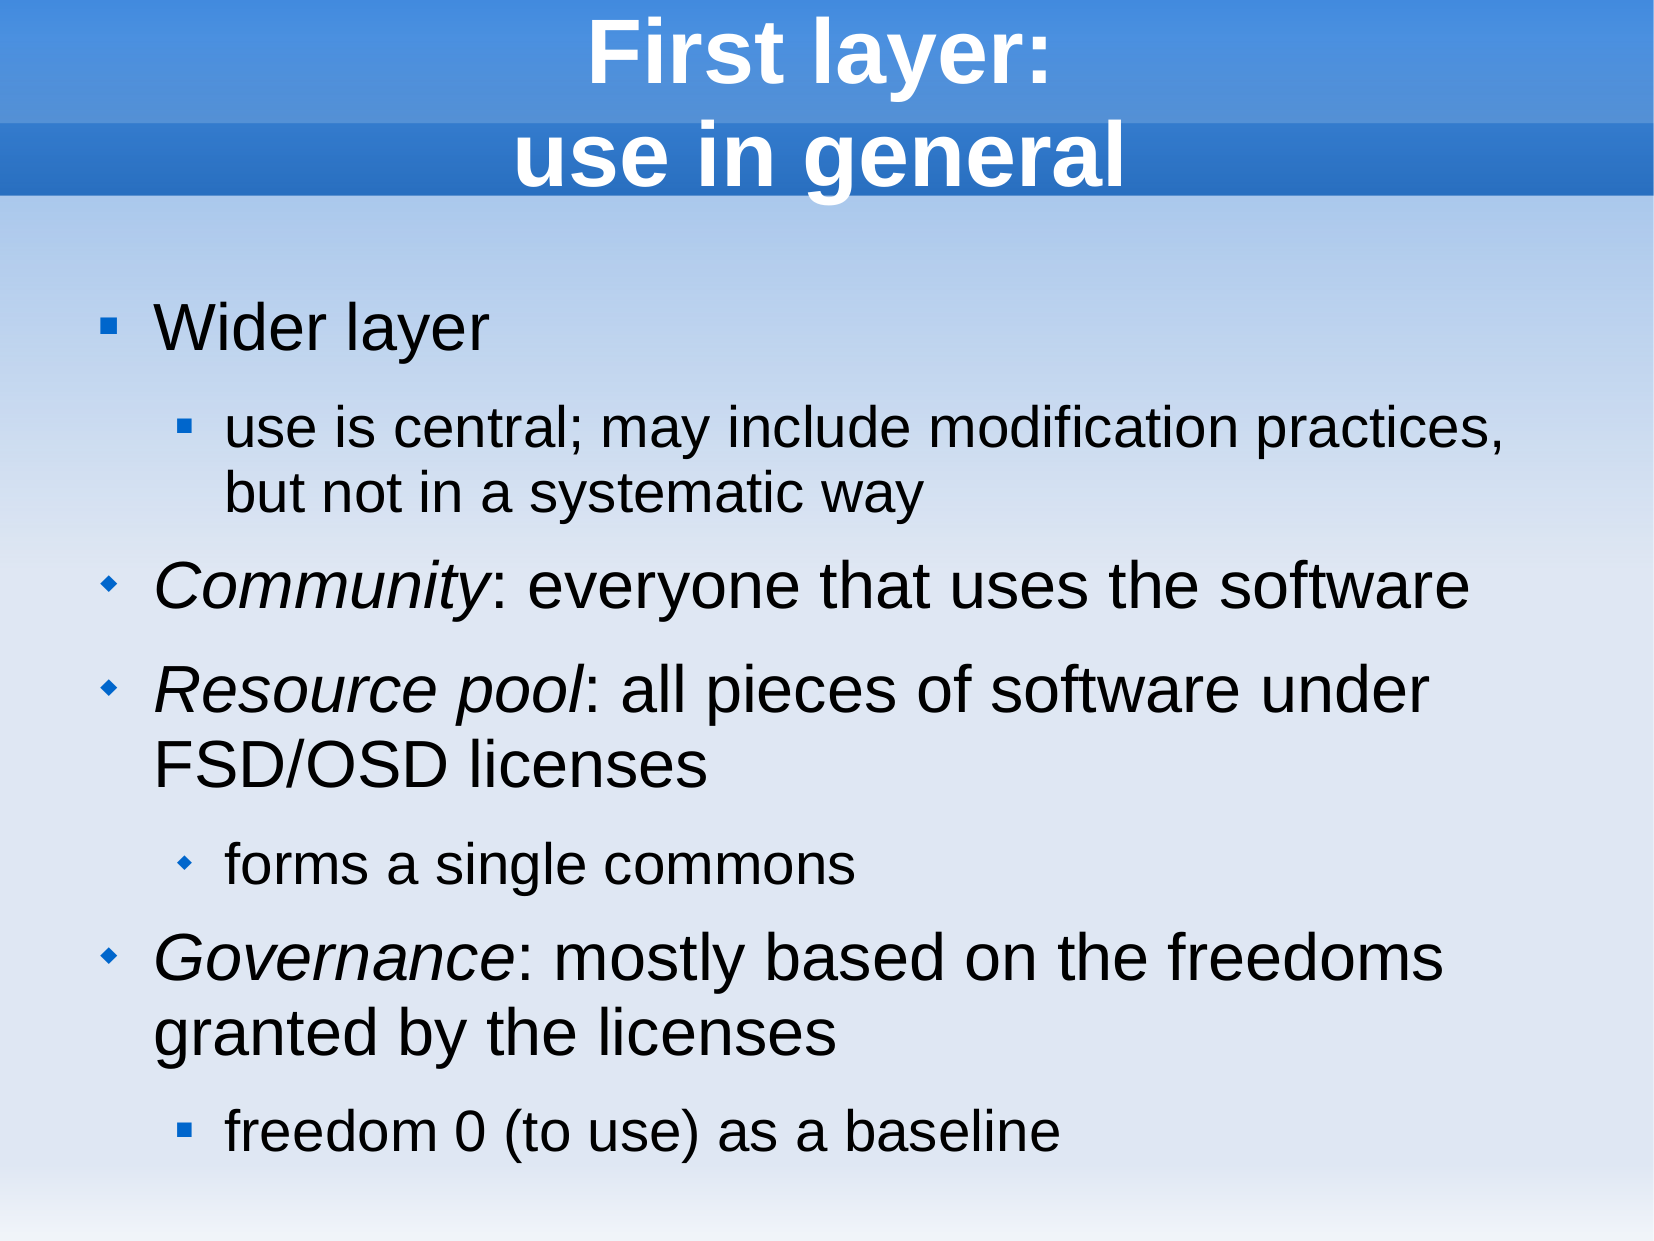

# First layer: use in general
Wider layer
use is central; may include modification practices, but not in a systematic way
Community: everyone that uses the software
Resource pool: all pieces of software under FSD/OSD licenses
forms a single commons
Governance: mostly based on the freedoms granted by the licenses
freedom 0 (to use) as a baseline